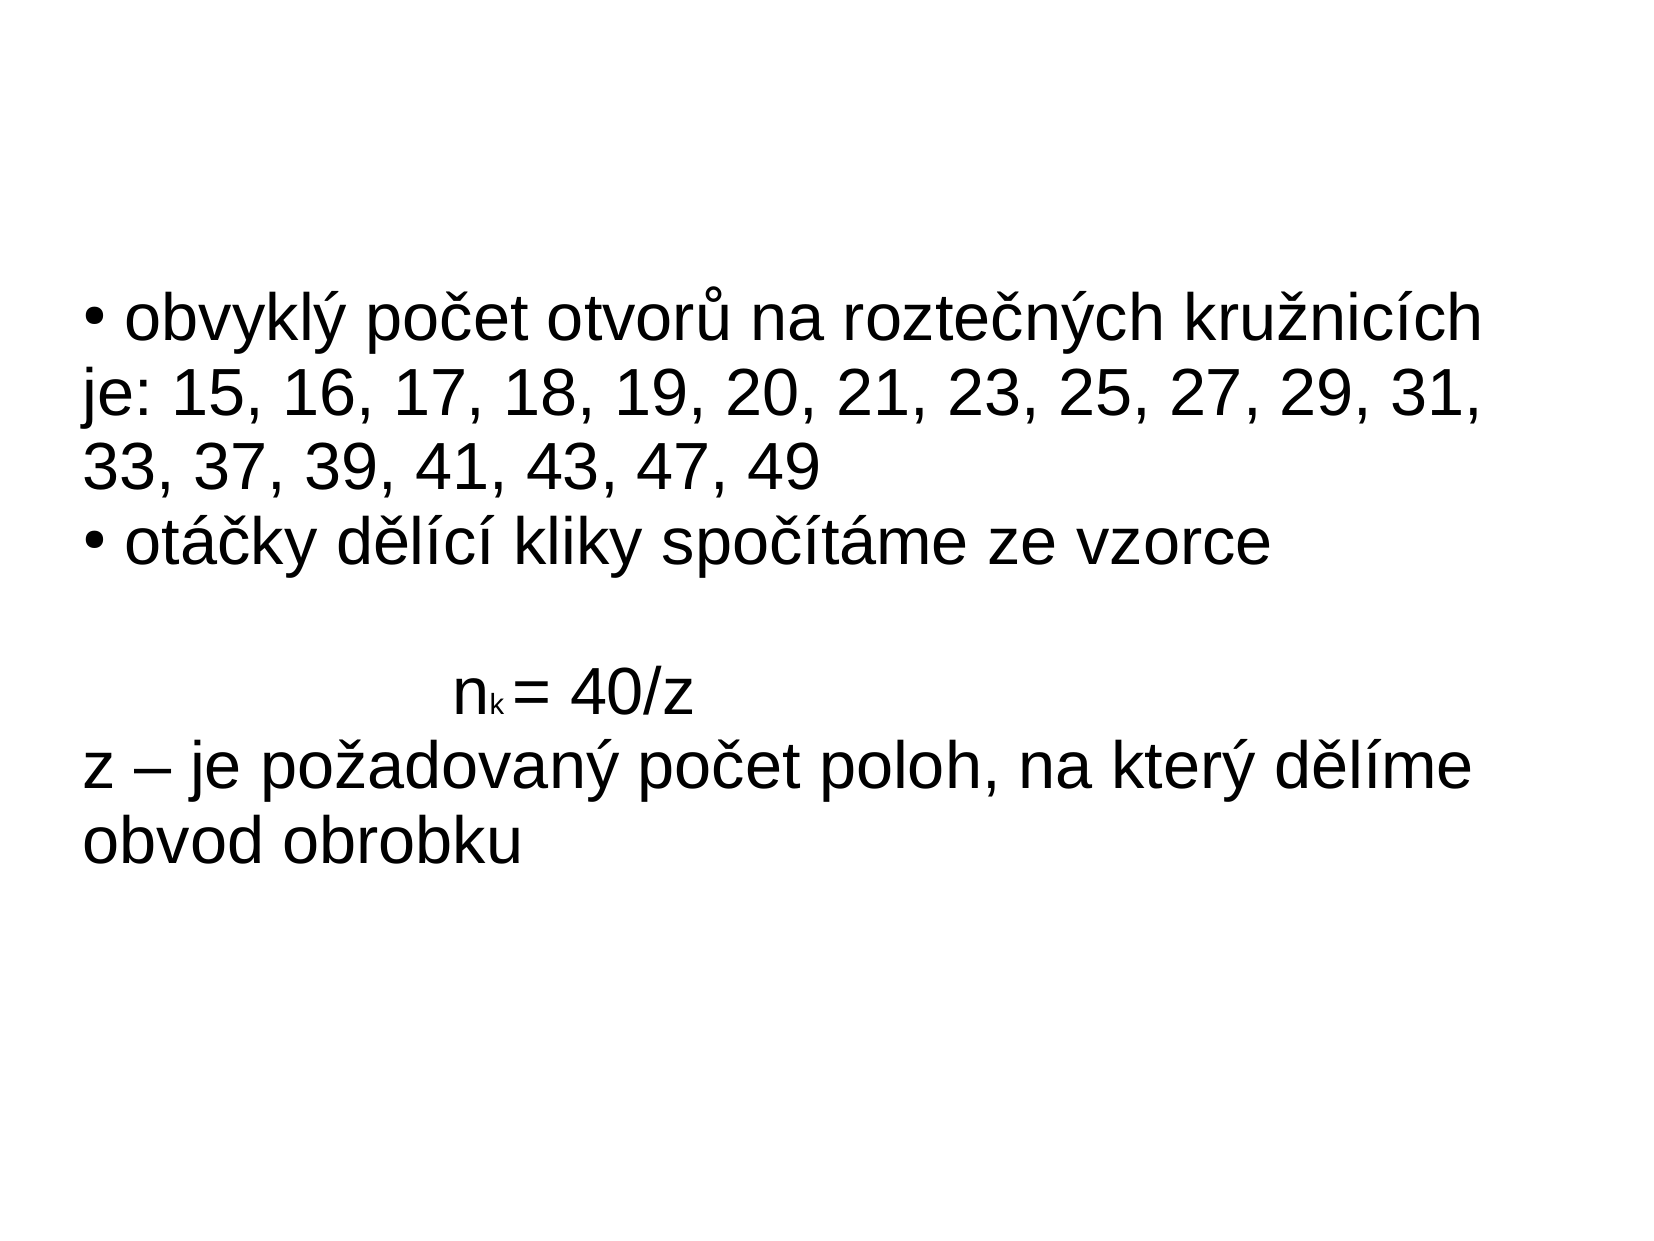

# obvyklý počet otvorů na roztečných kružnicích je: 15, 16, 17, 18, 19, 20, 21, 23, 25, 27, 29, 31, 33, 37, 39, 41, 43, 47, 49
 otáčky dělící kliky spočítáme ze vzorce
 nk = 40/z
z – je požadovaný počet poloh, na který dělíme obvod obrobku